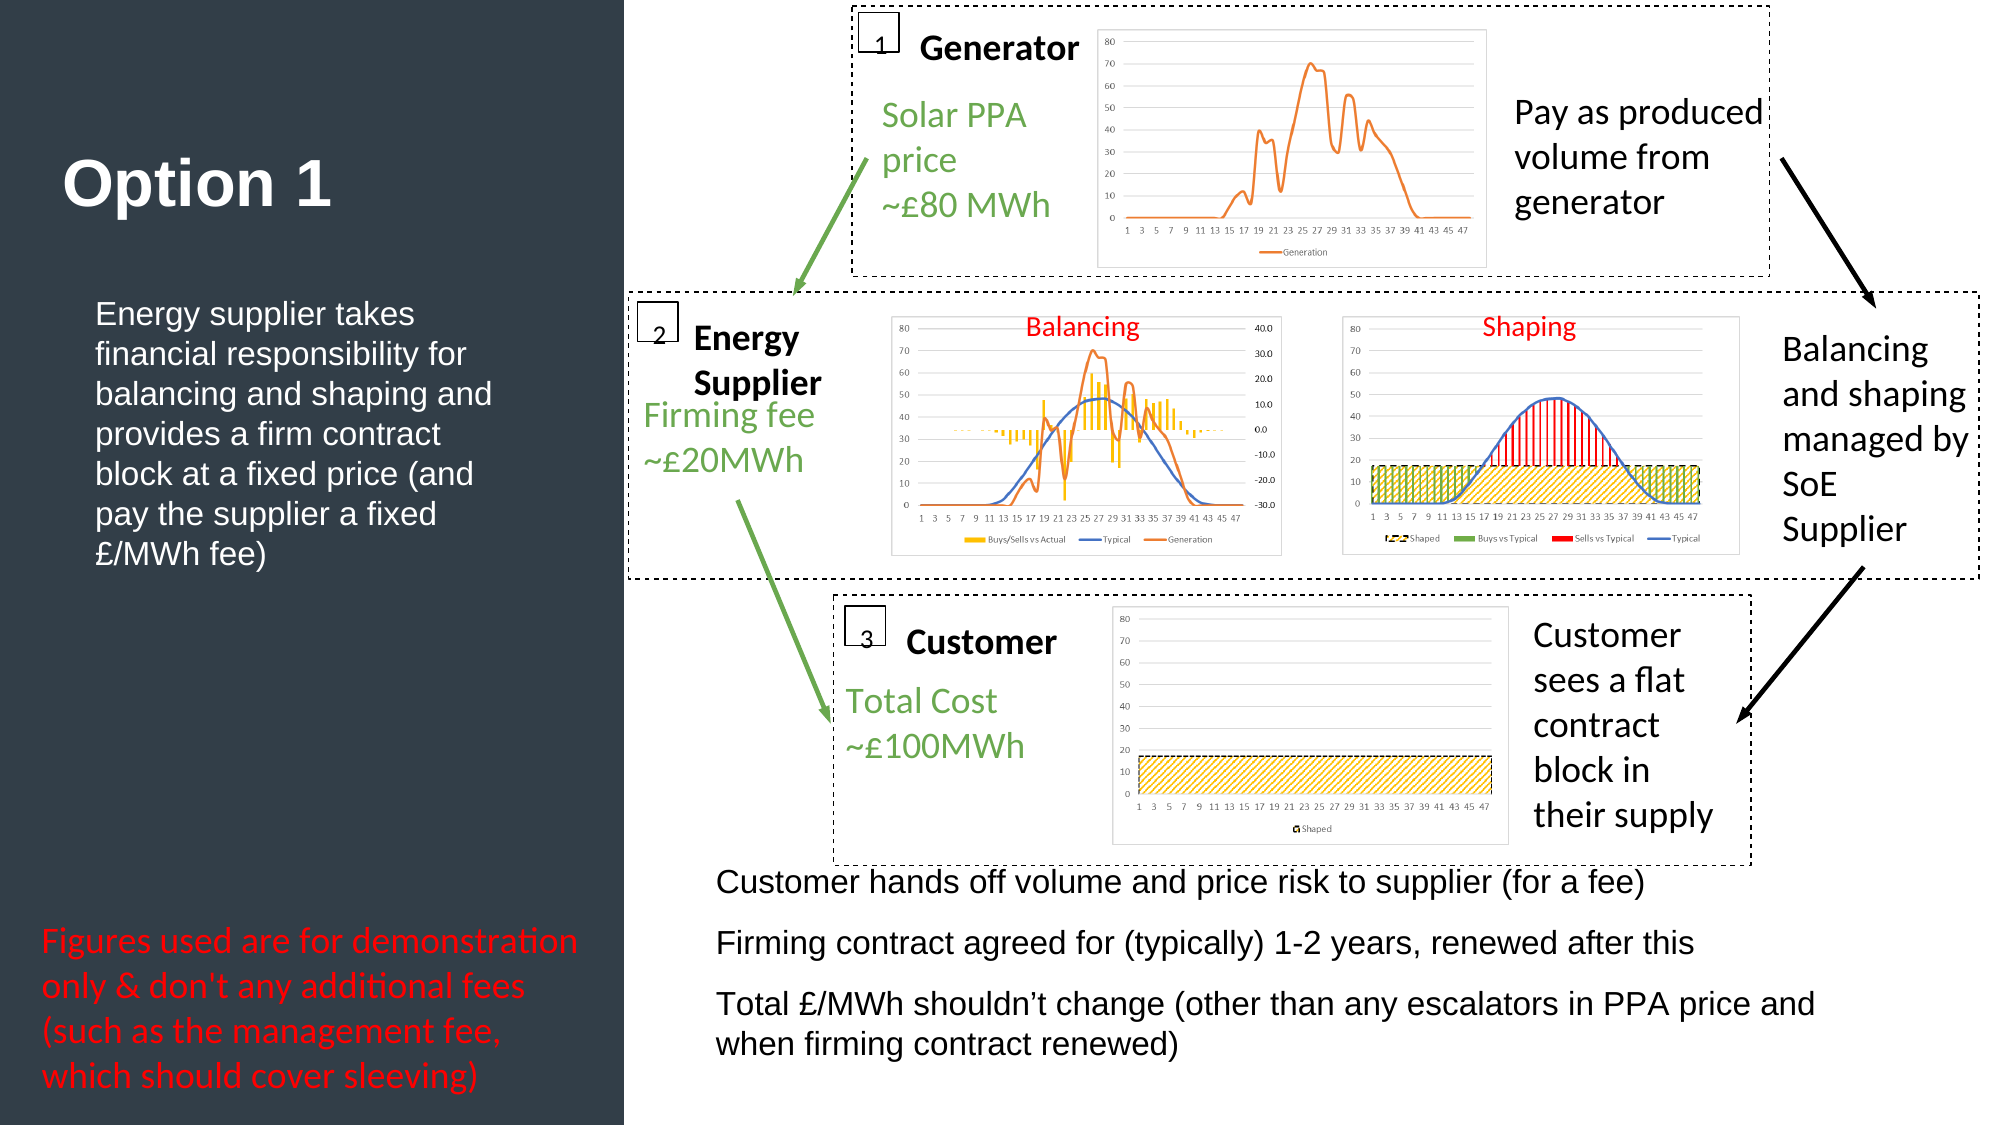

Generator
1
Pay as produced volume from generator
Solar PPA price
~£80 MWh
Option 1
Energy supplier takes financial responsibility for balancing and shaping and provides a firm contract block at a fixed price (and pay the supplier a fixed £/MWh fee)
Balancing
Shaping
Energy Supplier
2
Balancing and shaping managed by SoE Supplier
Firming fee
~£20MWh
Customer sees a flat contract block in their supply
Customer
3
Total Cost
~£100MWh
# Customer hands off volume and price risk to supplier (for a fee)
Firming contract agreed for (typically) 1-2 years, renewed after this
Total £/MWh shouldn’t change (other than any escalators in PPA price and when firming contract renewed)
Figures used are for demonstration only & don't any additional fees (such as the management fee, which should cover sleeving)